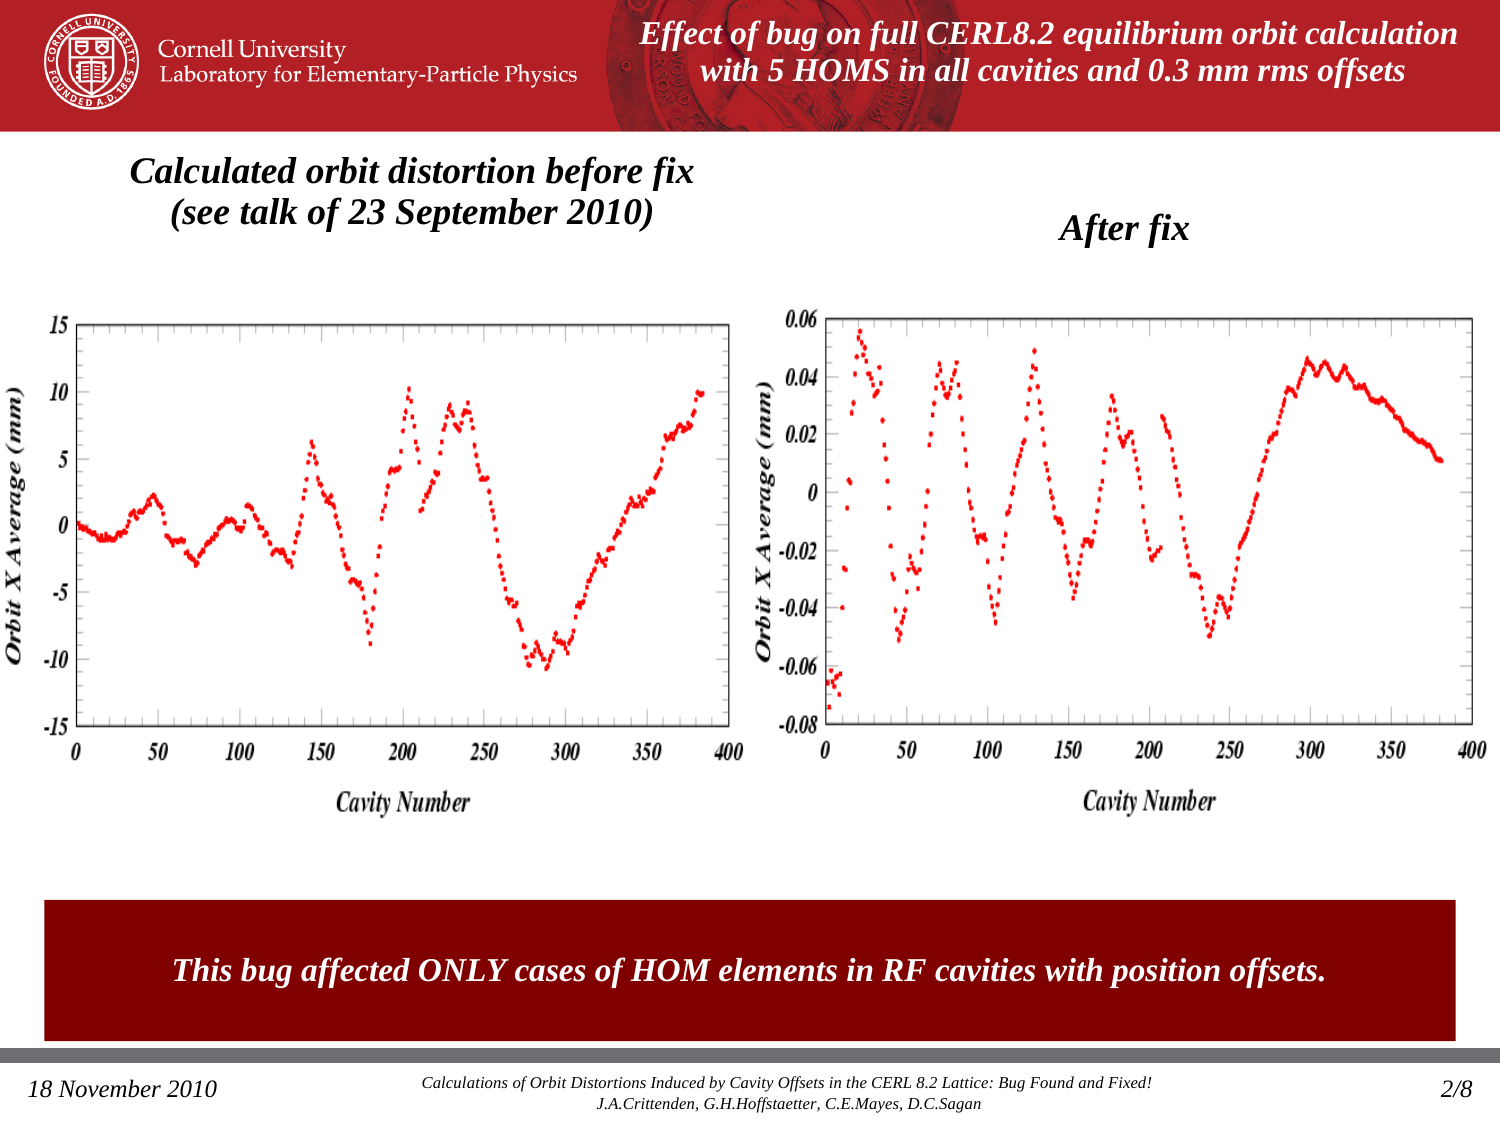

Effect of bug on full CERL8.2 equilibrium orbit calculation
with 5 HOMS in all cavities and 0.3 mm rms offsets
Calculated orbit distortion before fix
(see talk of 23 September 2010)
After fix
This bug affected ONLY cases of HOM elements in RF cavities with position offsets.